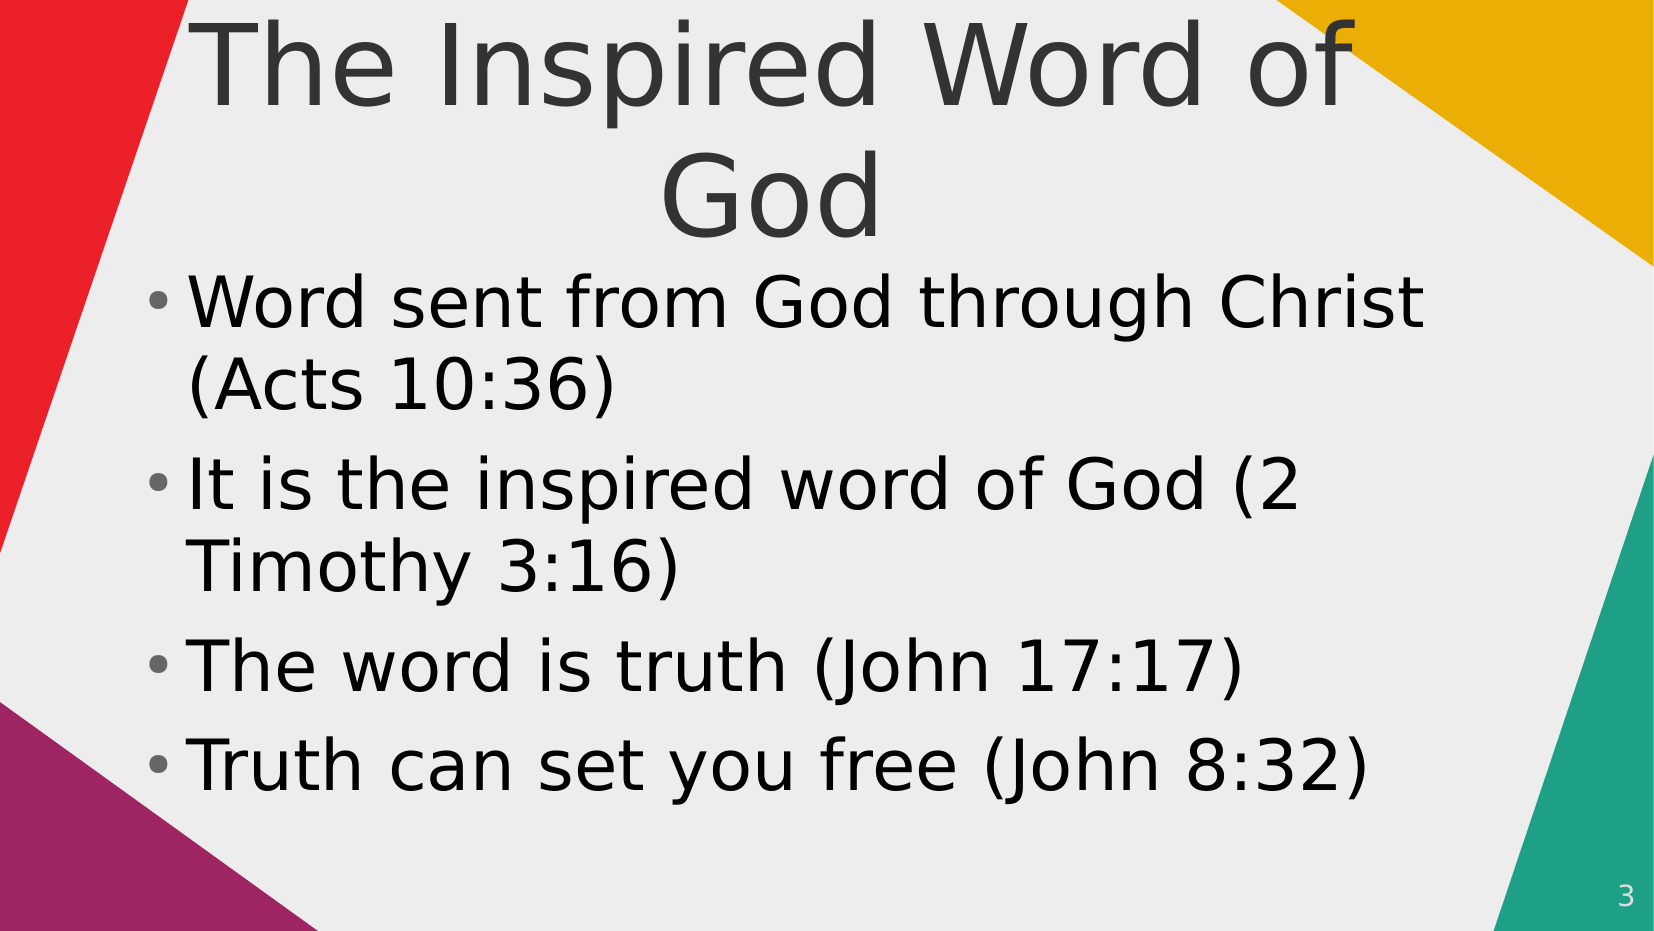

# The Inspired Word of God
Word sent from God through Christ (Acts 10:36)
It is the inspired word of God (2 Timothy 3:16)
The word is truth (John 17:17)
Truth can set you free (John 8:32)
3